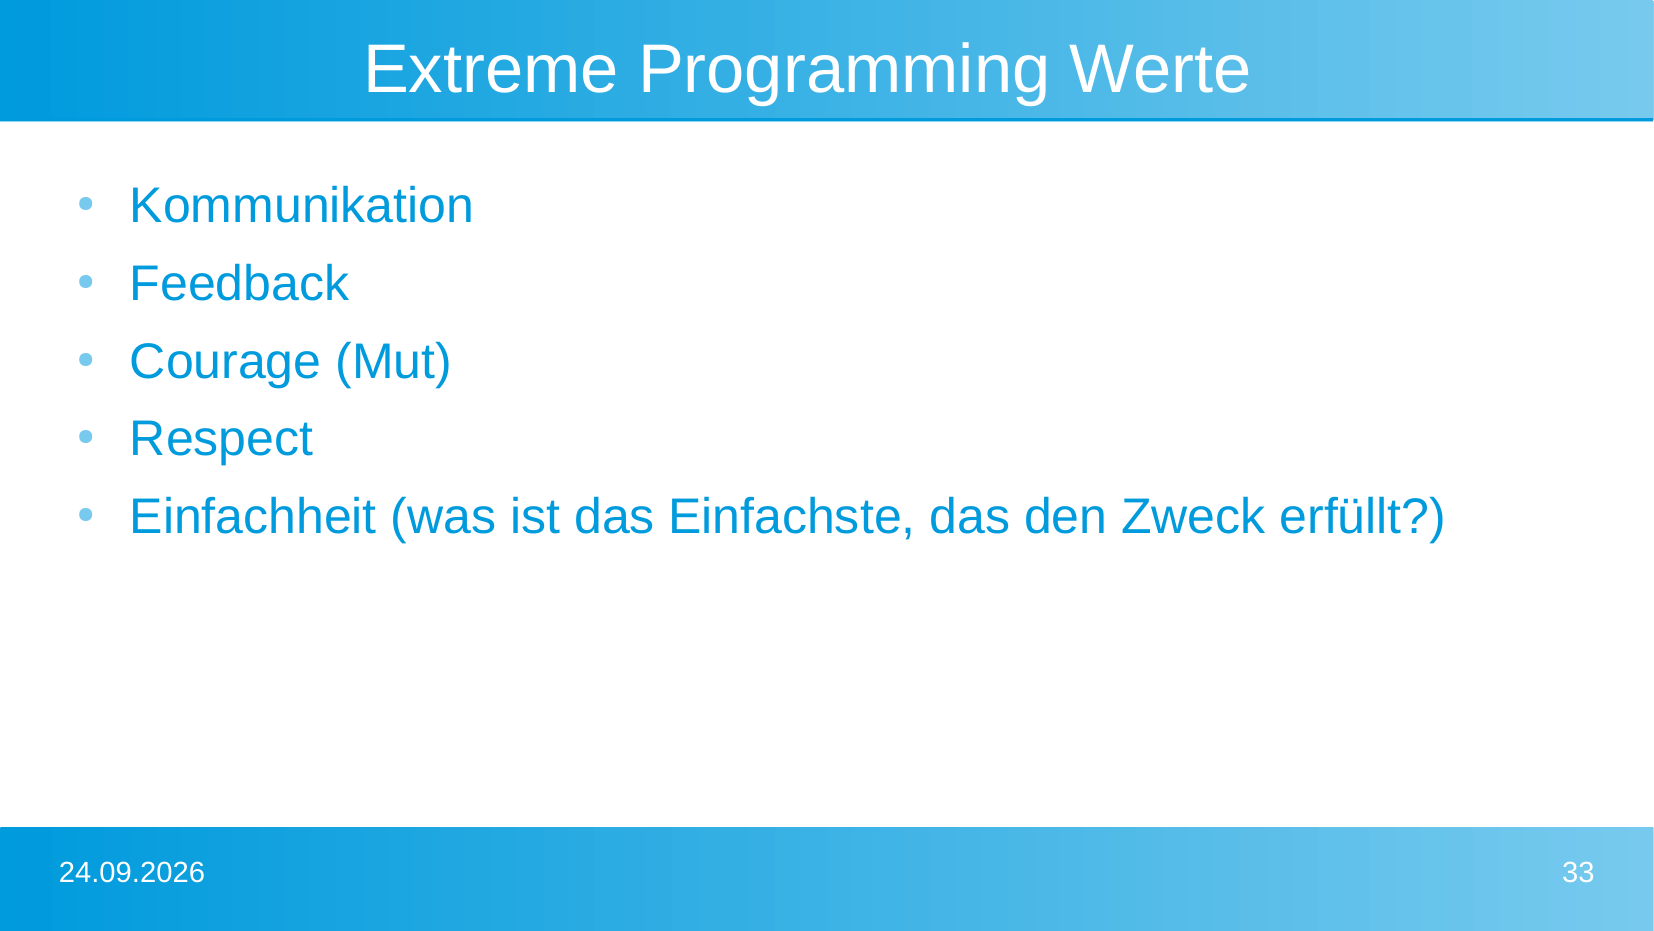

# Extreme Programming Werte
Kommunikation
Feedback
Courage (Mut)
Respect
Einfachheit (was ist das Einfachste, das den Zweck erfüllt?)
33